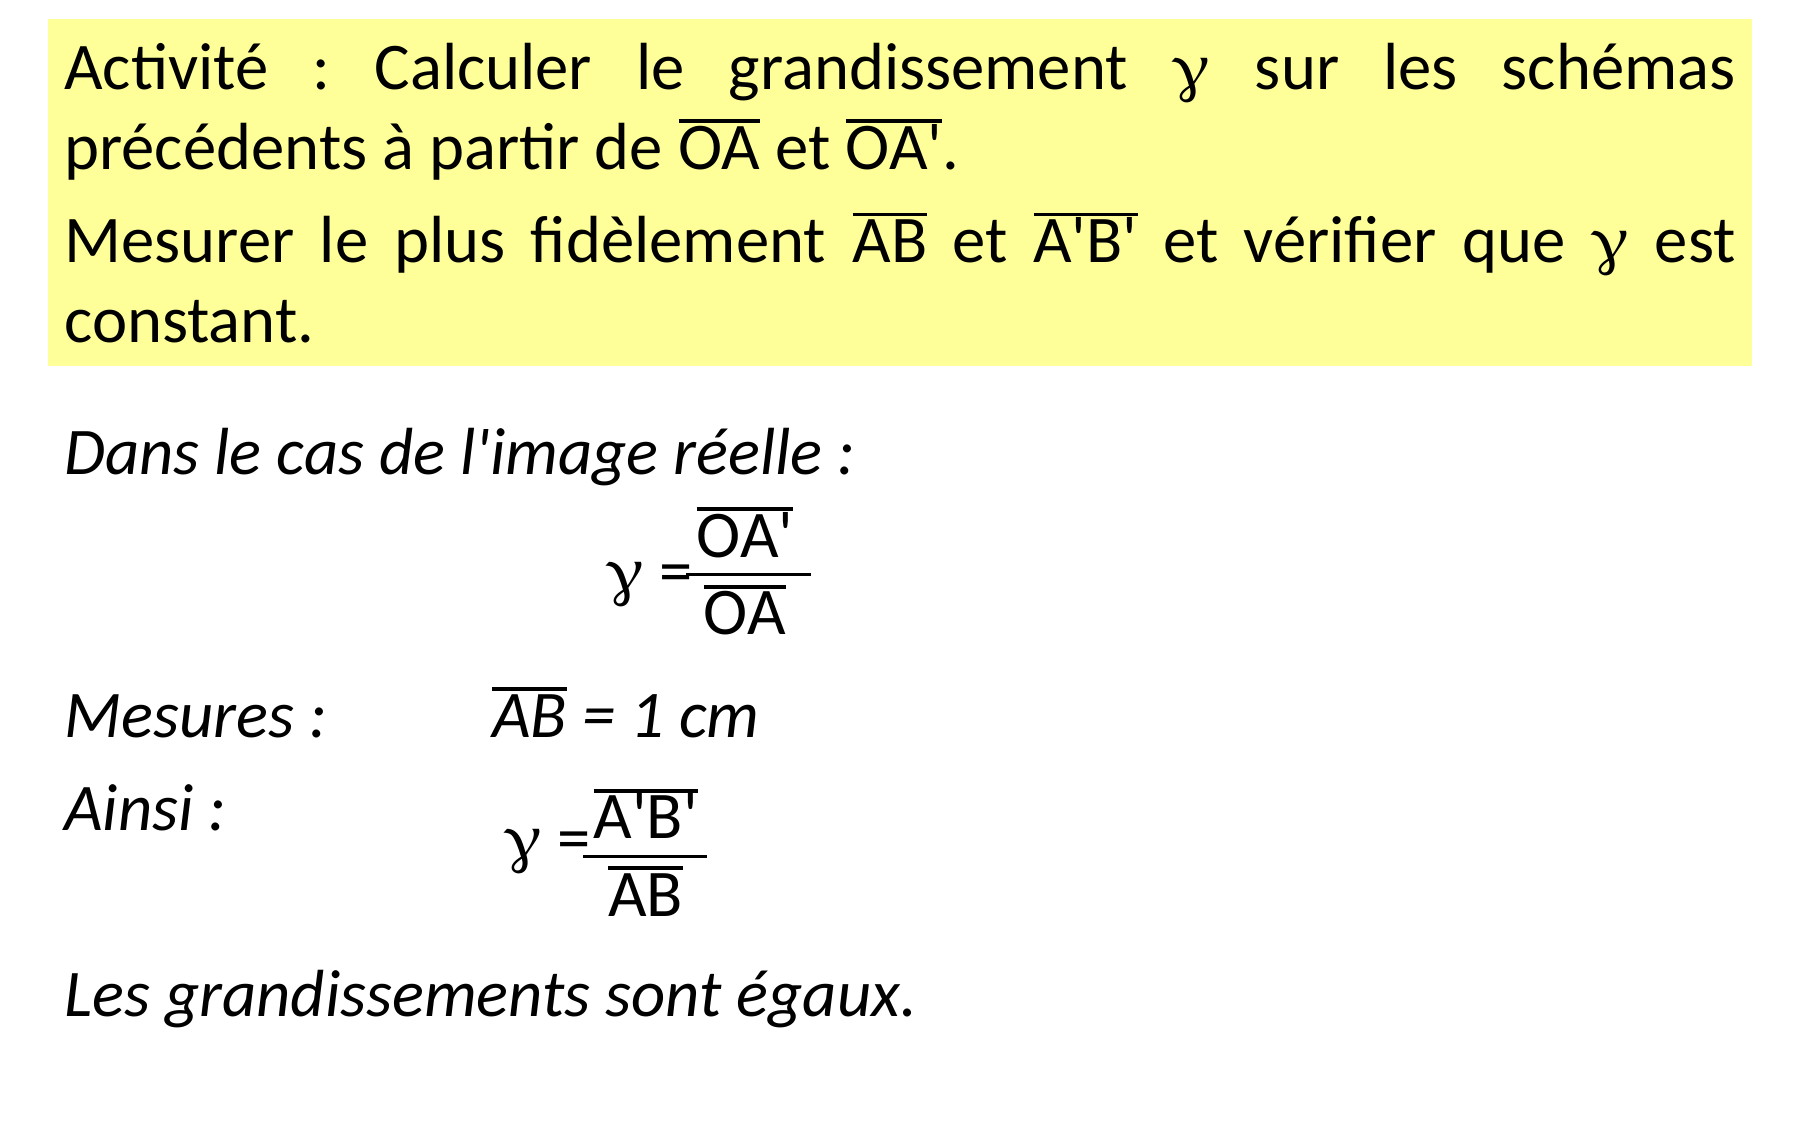

# Activité : Calculer le grandissement g sur les schémas précédents à partir de OA et OA'.
Mesurer le plus fidèlement AB et A'B' et vérifier que g est constant.
Dans le cas de l'image réelle :
g = = = - 1,2
Mesures : AB = 1 cm ; A'B' = -1,2 cm
Ainsi :
Les grandissements sont égaux.
3,1
-2,5
OA'
OA
-1,2
1
A'B'
AB
g = = = - 1,2